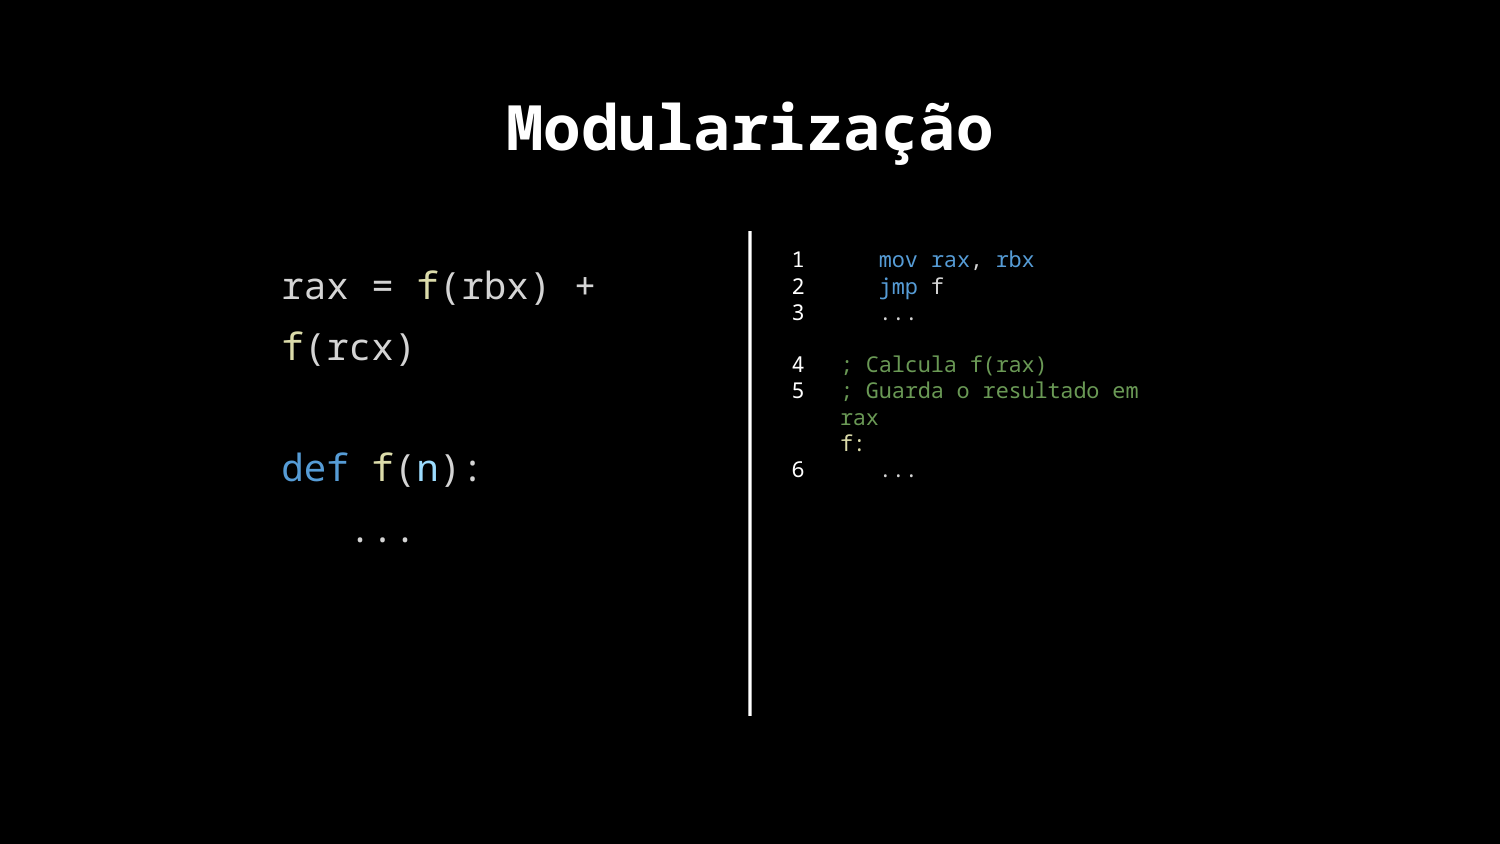

# Modularização
rax = f(rbx) + f(rcx)
def f(n):
 ...
 mov rax, rbx
 jmp f
 ...
; Calcula f(rax)
; Guarda o resultado em rax
f:
 ...